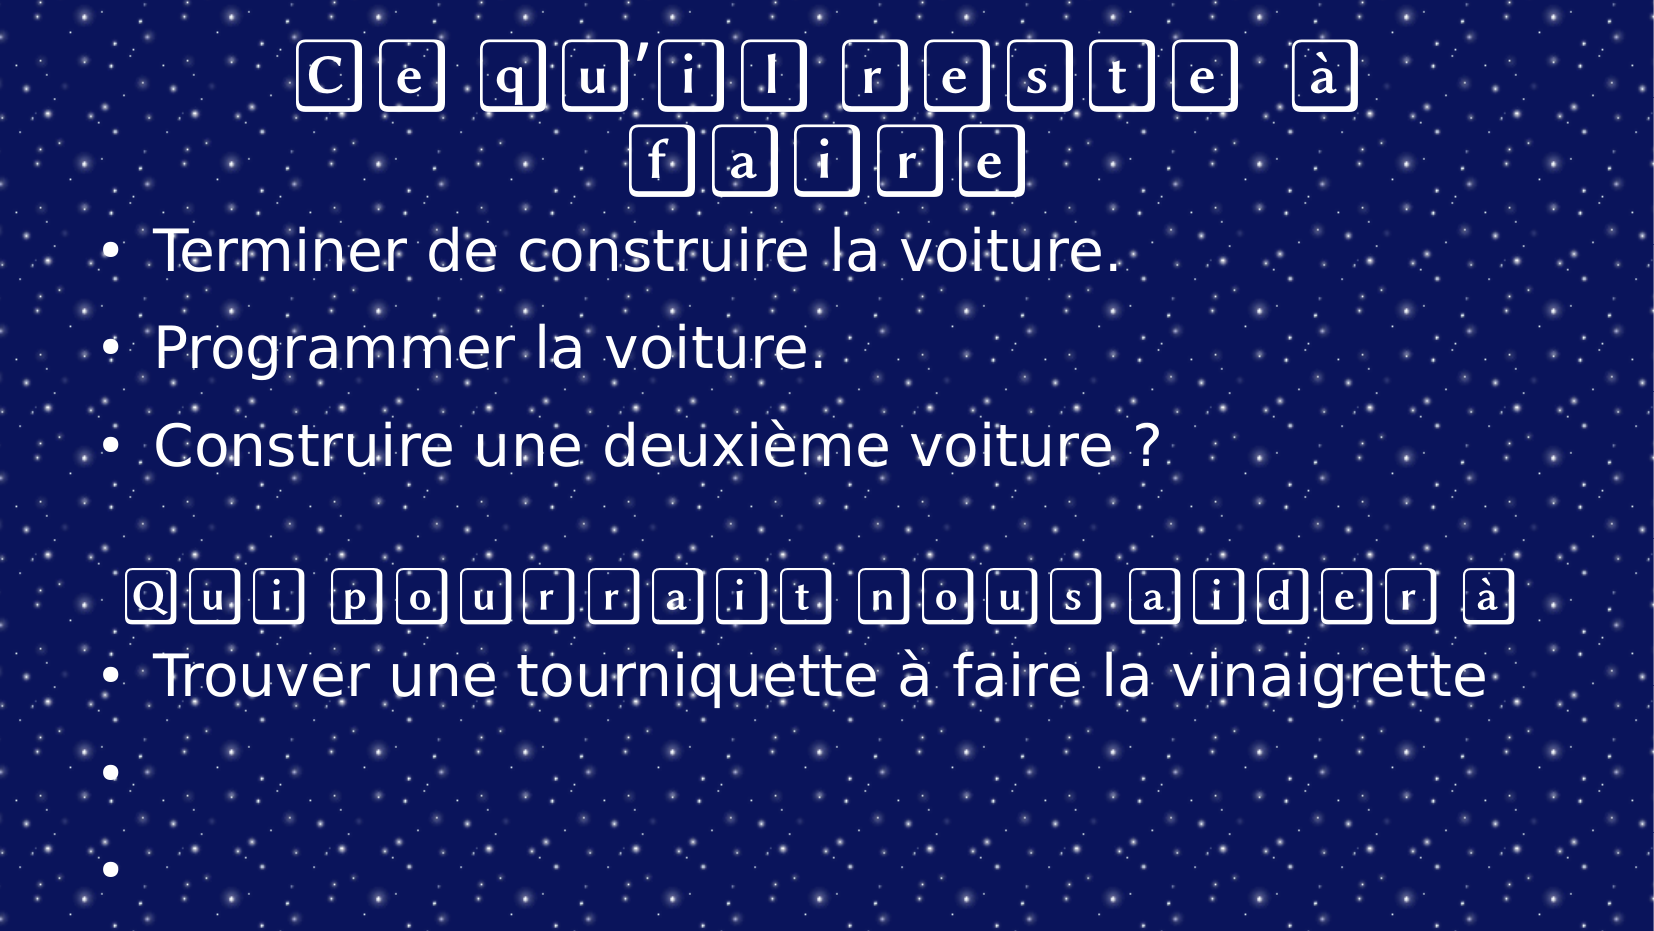

# Ce qu’il reste à faire
Terminer de construire la voiture.
Programmer la voiture.
Construire une deuxième voiture ?
Qui pourrait nous aider à
Trouver une tourniquette à faire la vinaigrette